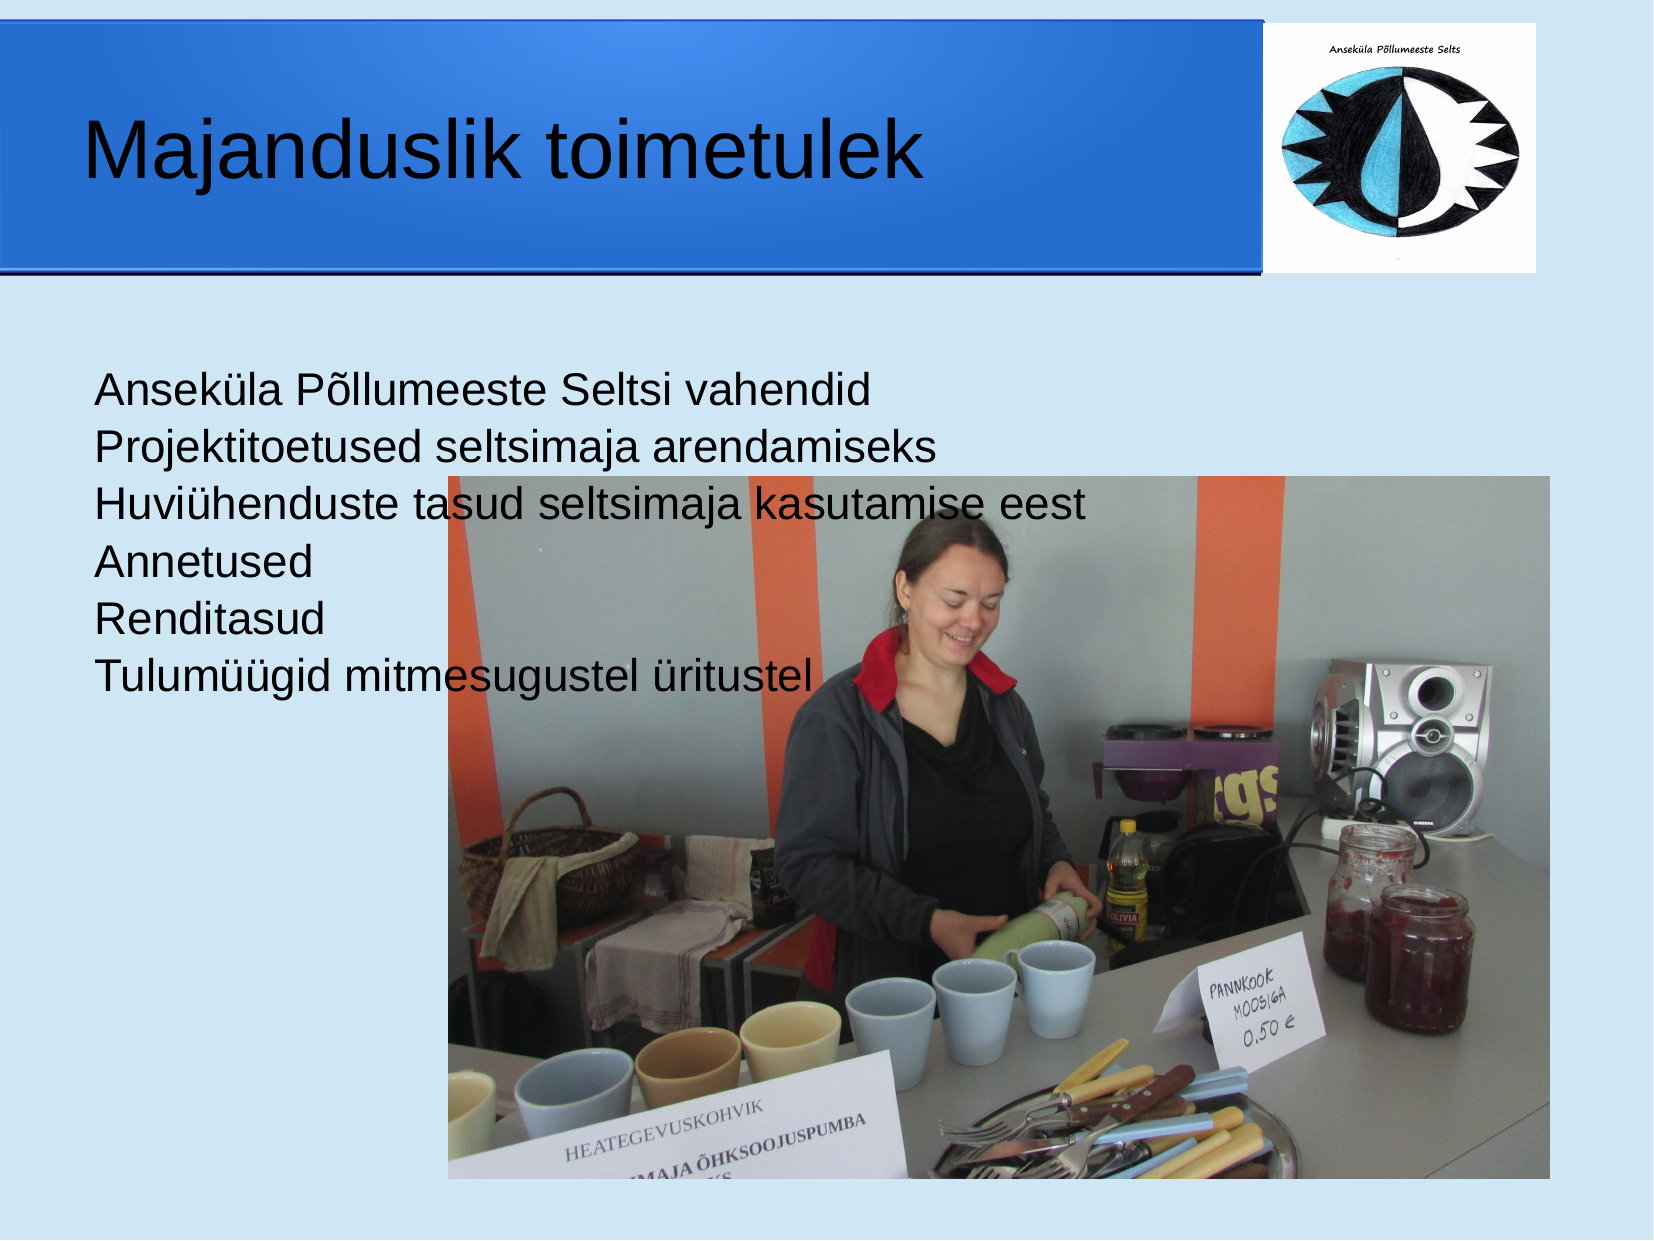

# Majanduslik toimetulek
Anseküla Põllumeeste Seltsi vahendid
Projektitoetused seltsimaja arendamiseks
Huviühenduste tasud seltsimaja kasutamise eest
Annetused
Renditasud
Tulumüügid mitmesugustel üritustel